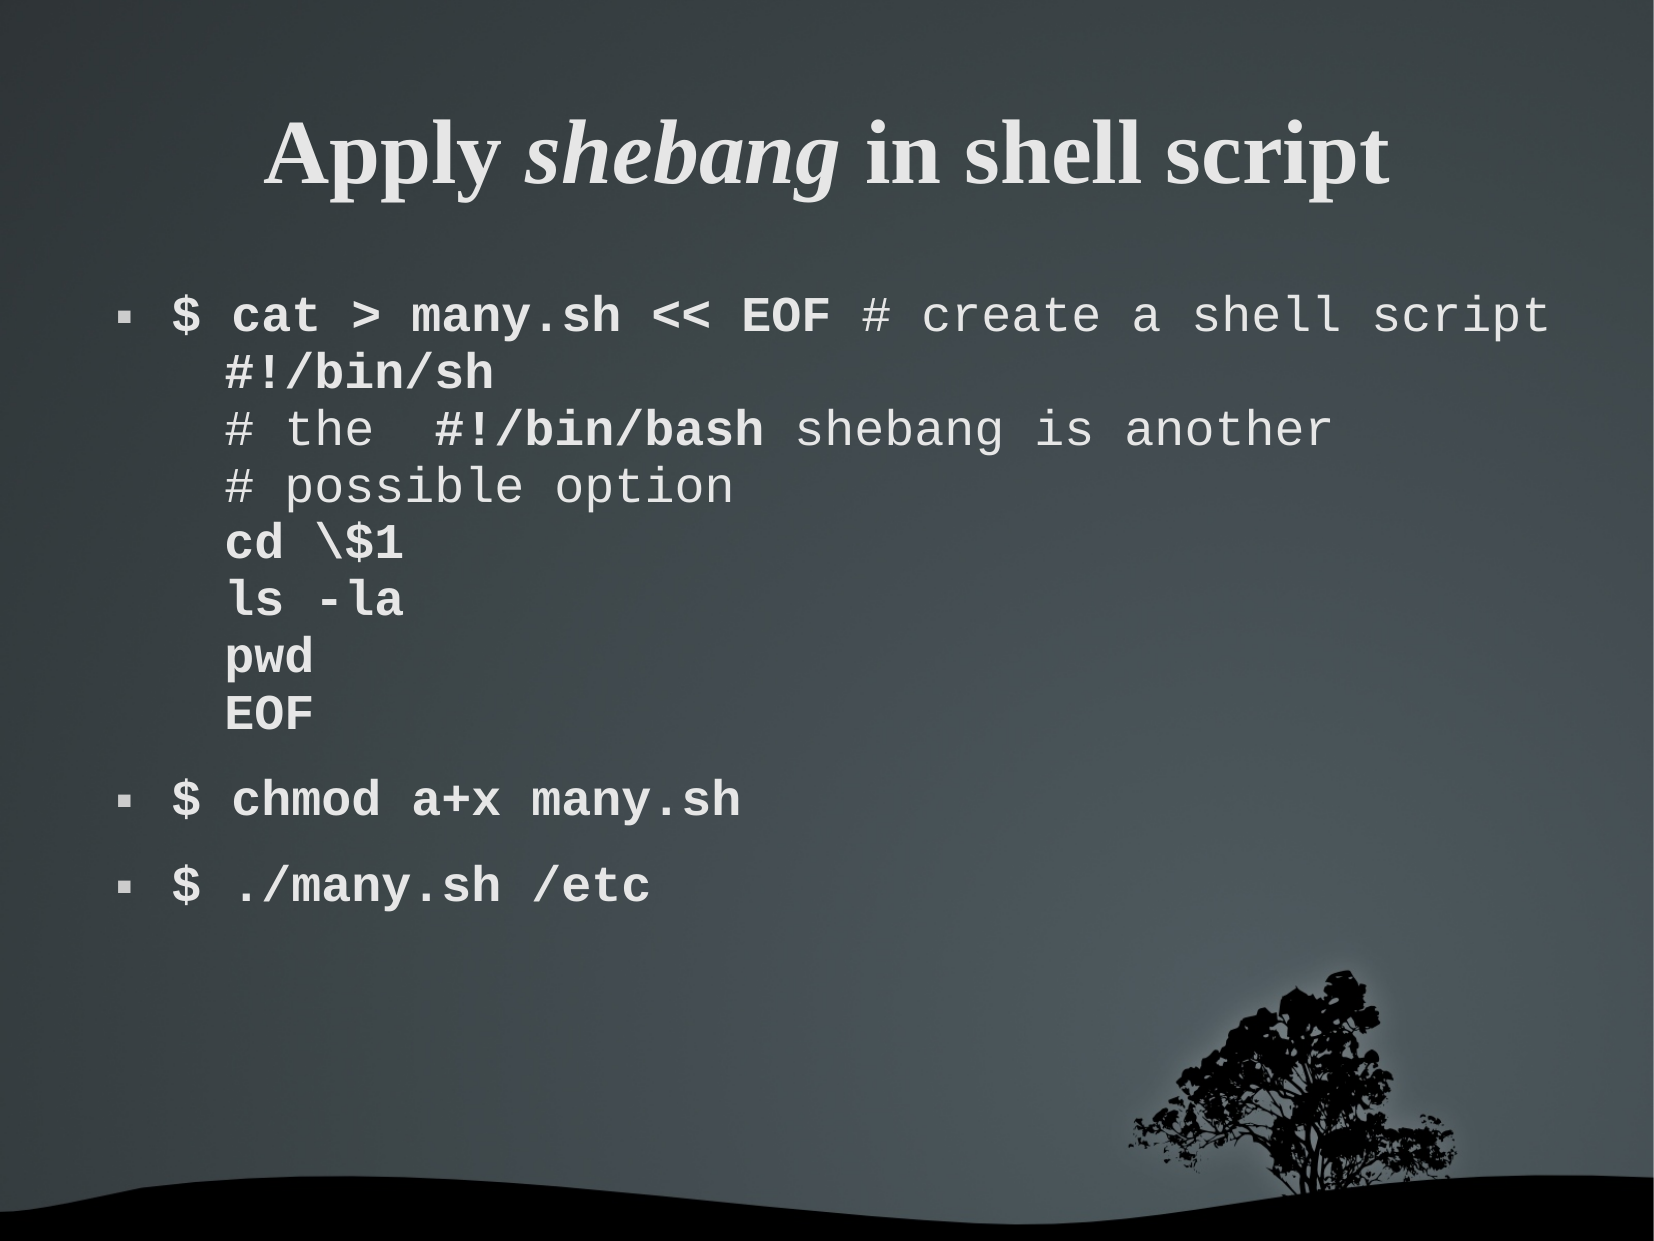

# Apply shebang in shell script
$ cat > many.sh << EOF # create a shell script
#!/bin/sh
# the #!/bin/bash shebang is another
# possible option
cd \$1
ls -la
pwd
EOF
$ chmod a+x many.sh
$ ./many.sh /etc